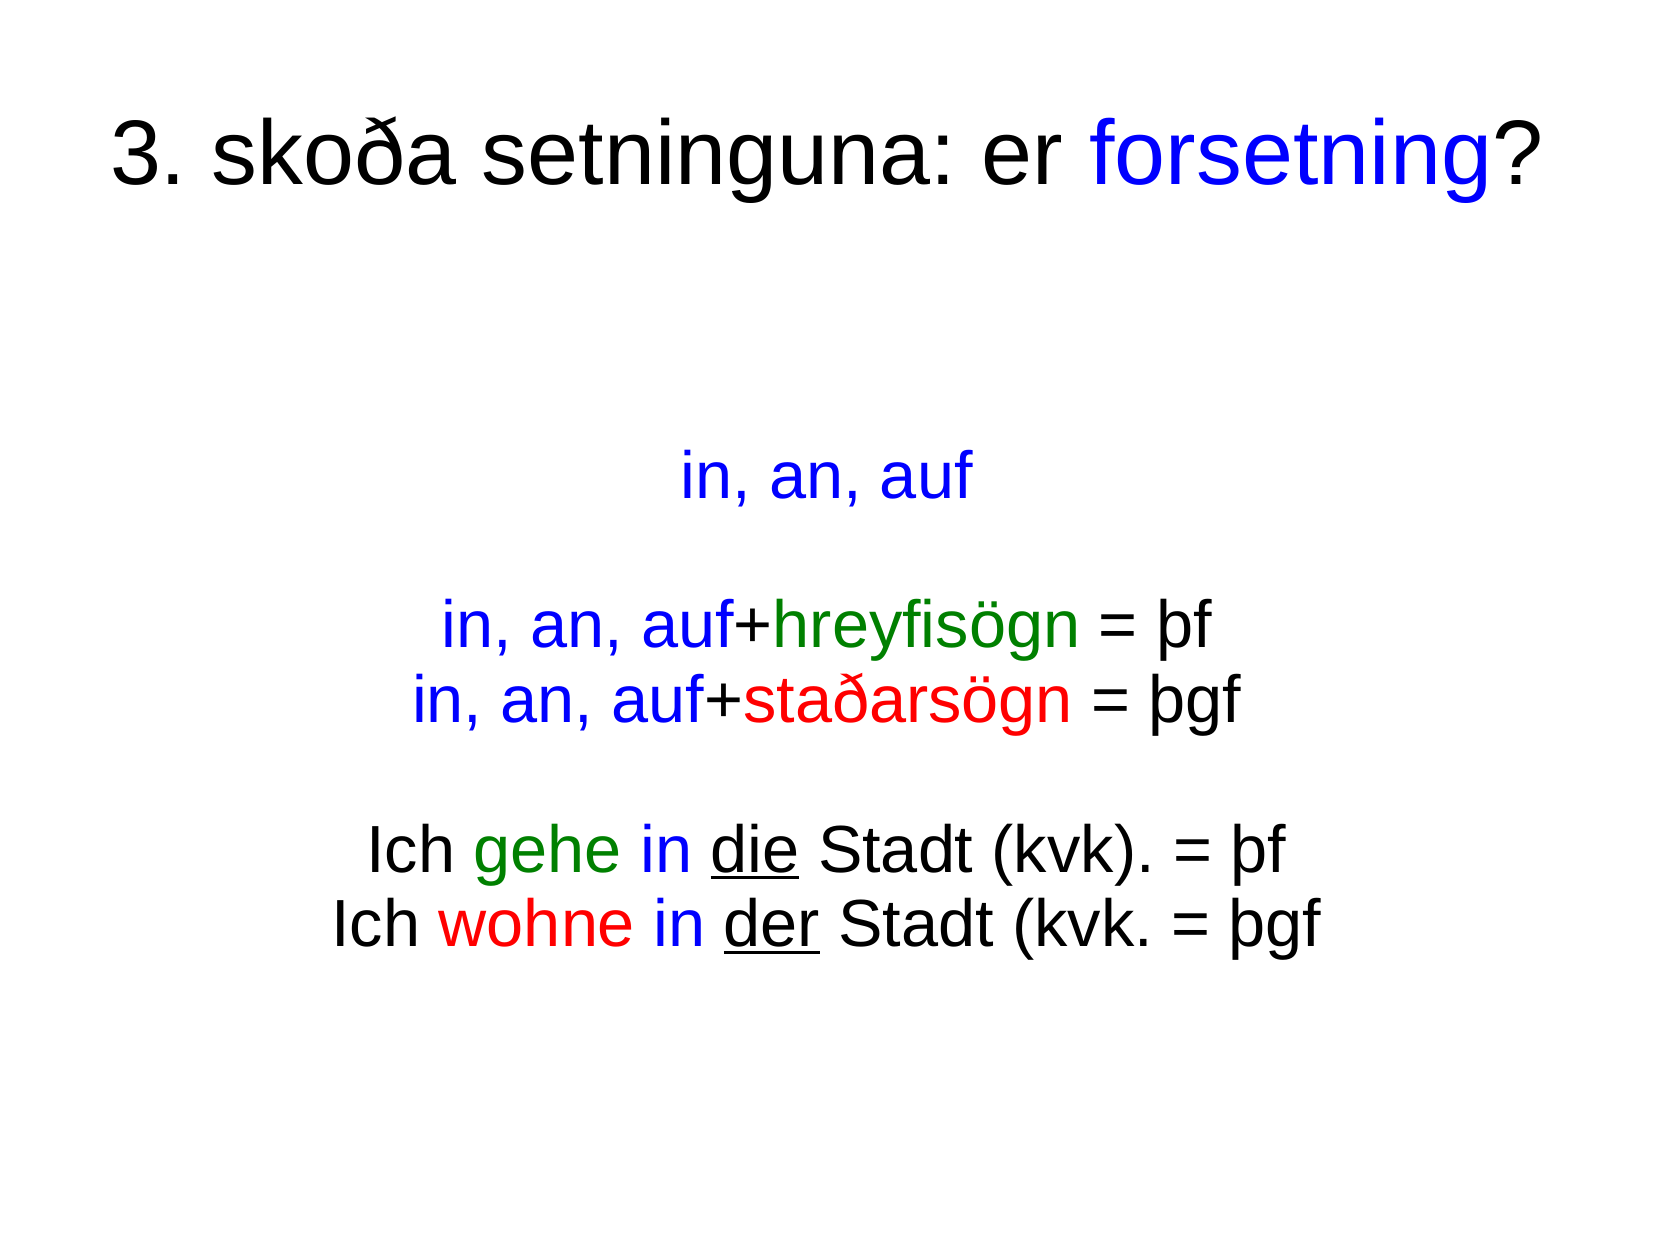

# 3. skoða setninguna: er forsetning?
in, an, auf
in, an, auf+hreyfisögn = þf
in, an, auf+staðarsögn = þgf
Ich gehe in die Stadt (kvk). = þf
Ich wohne in der Stadt (kvk. = þgf